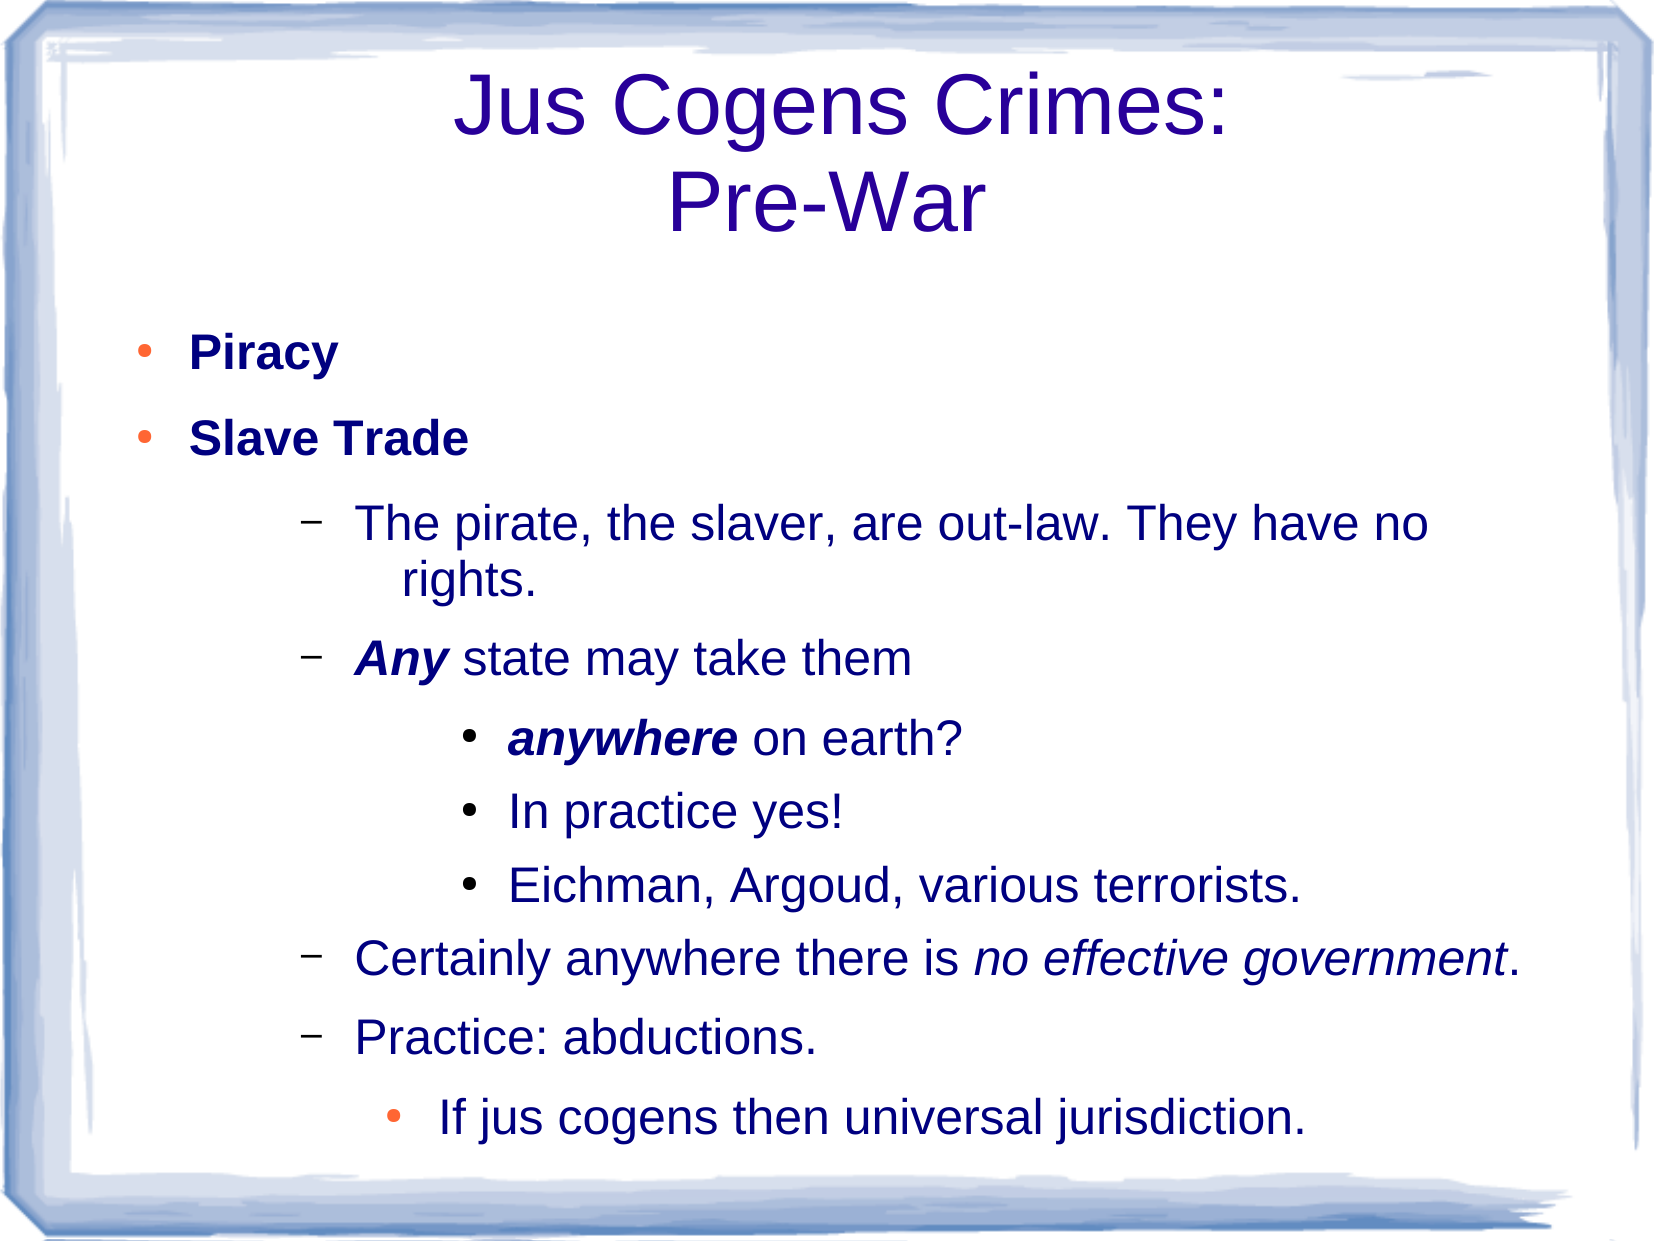

# Jus Cogens Crimes: Pre-War
Piracy
Slave Trade
The pirate, the slaver, are out-law. They have no rights.
Any state may take them
anywhere on earth?
In practice yes!
Eichman, Argoud, various terrorists.
Certainly anywhere there is no effective government.
Practice: abductions.
If jus cogens then universal jurisdiction.